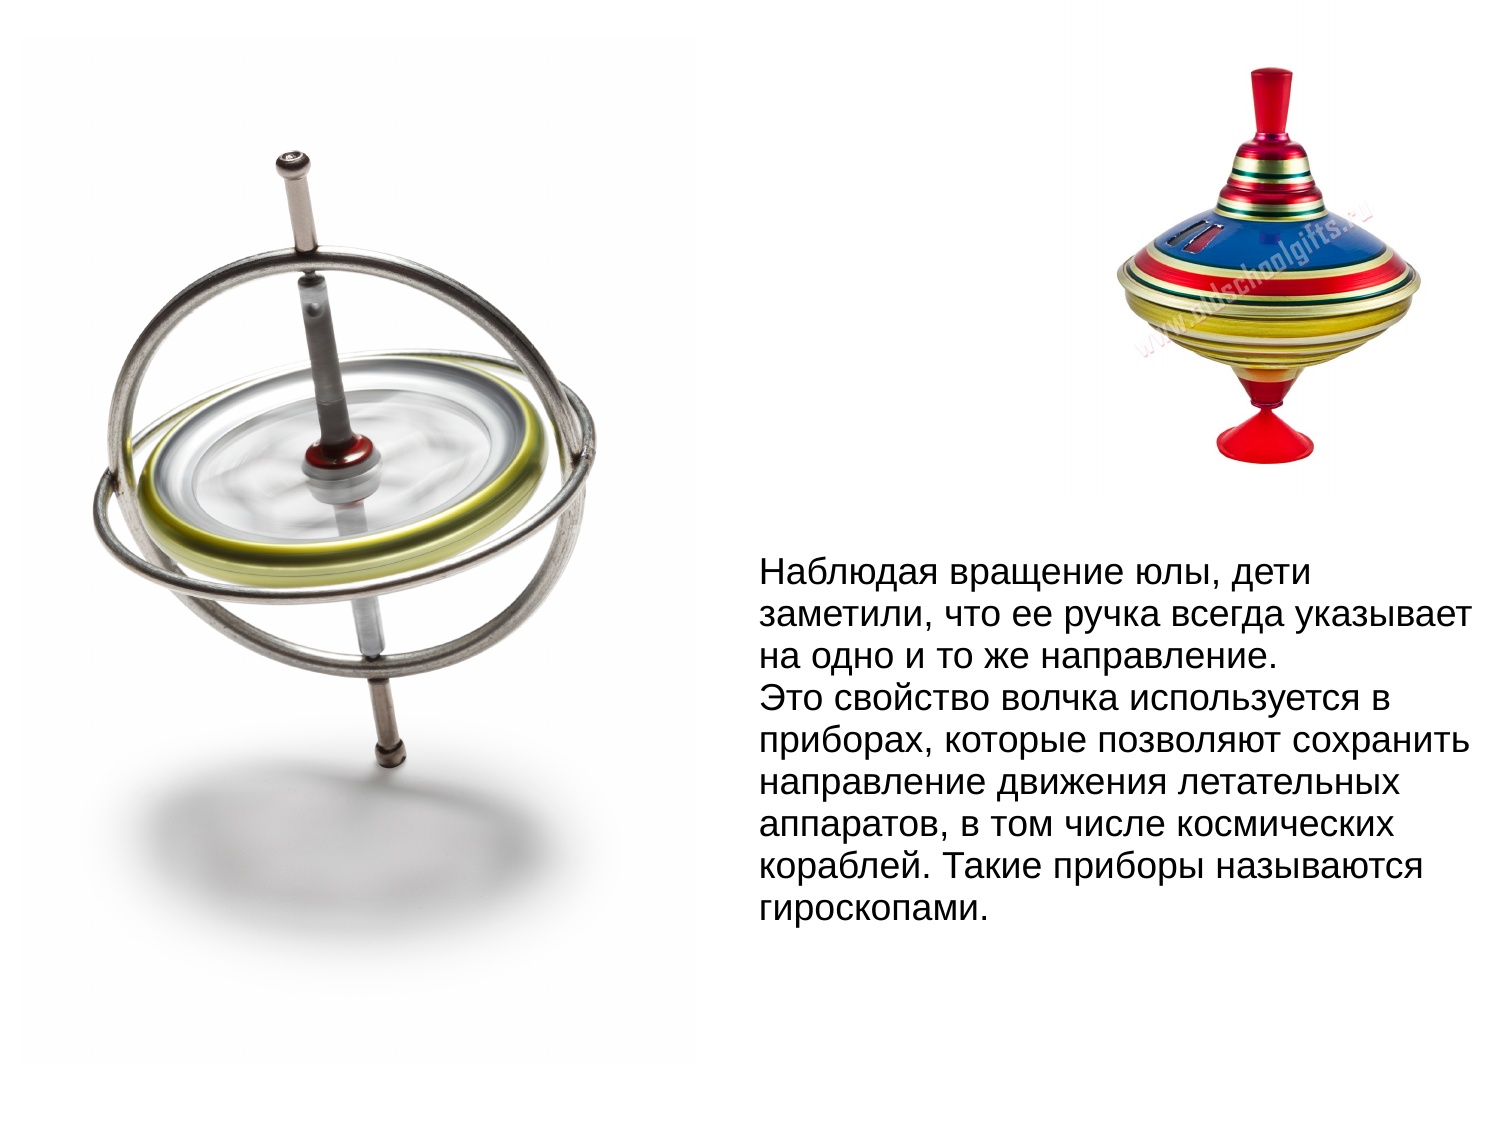

Наблюдая вращение юлы, дети заметили, что ее ручка всегда указывает на одно и то же направление.
Это свойство волчка используется в приборах, которые позволяют сохранить направление движения летательных аппаратов, в том числе космических кораблей. Такие приборы называются гироскопами.